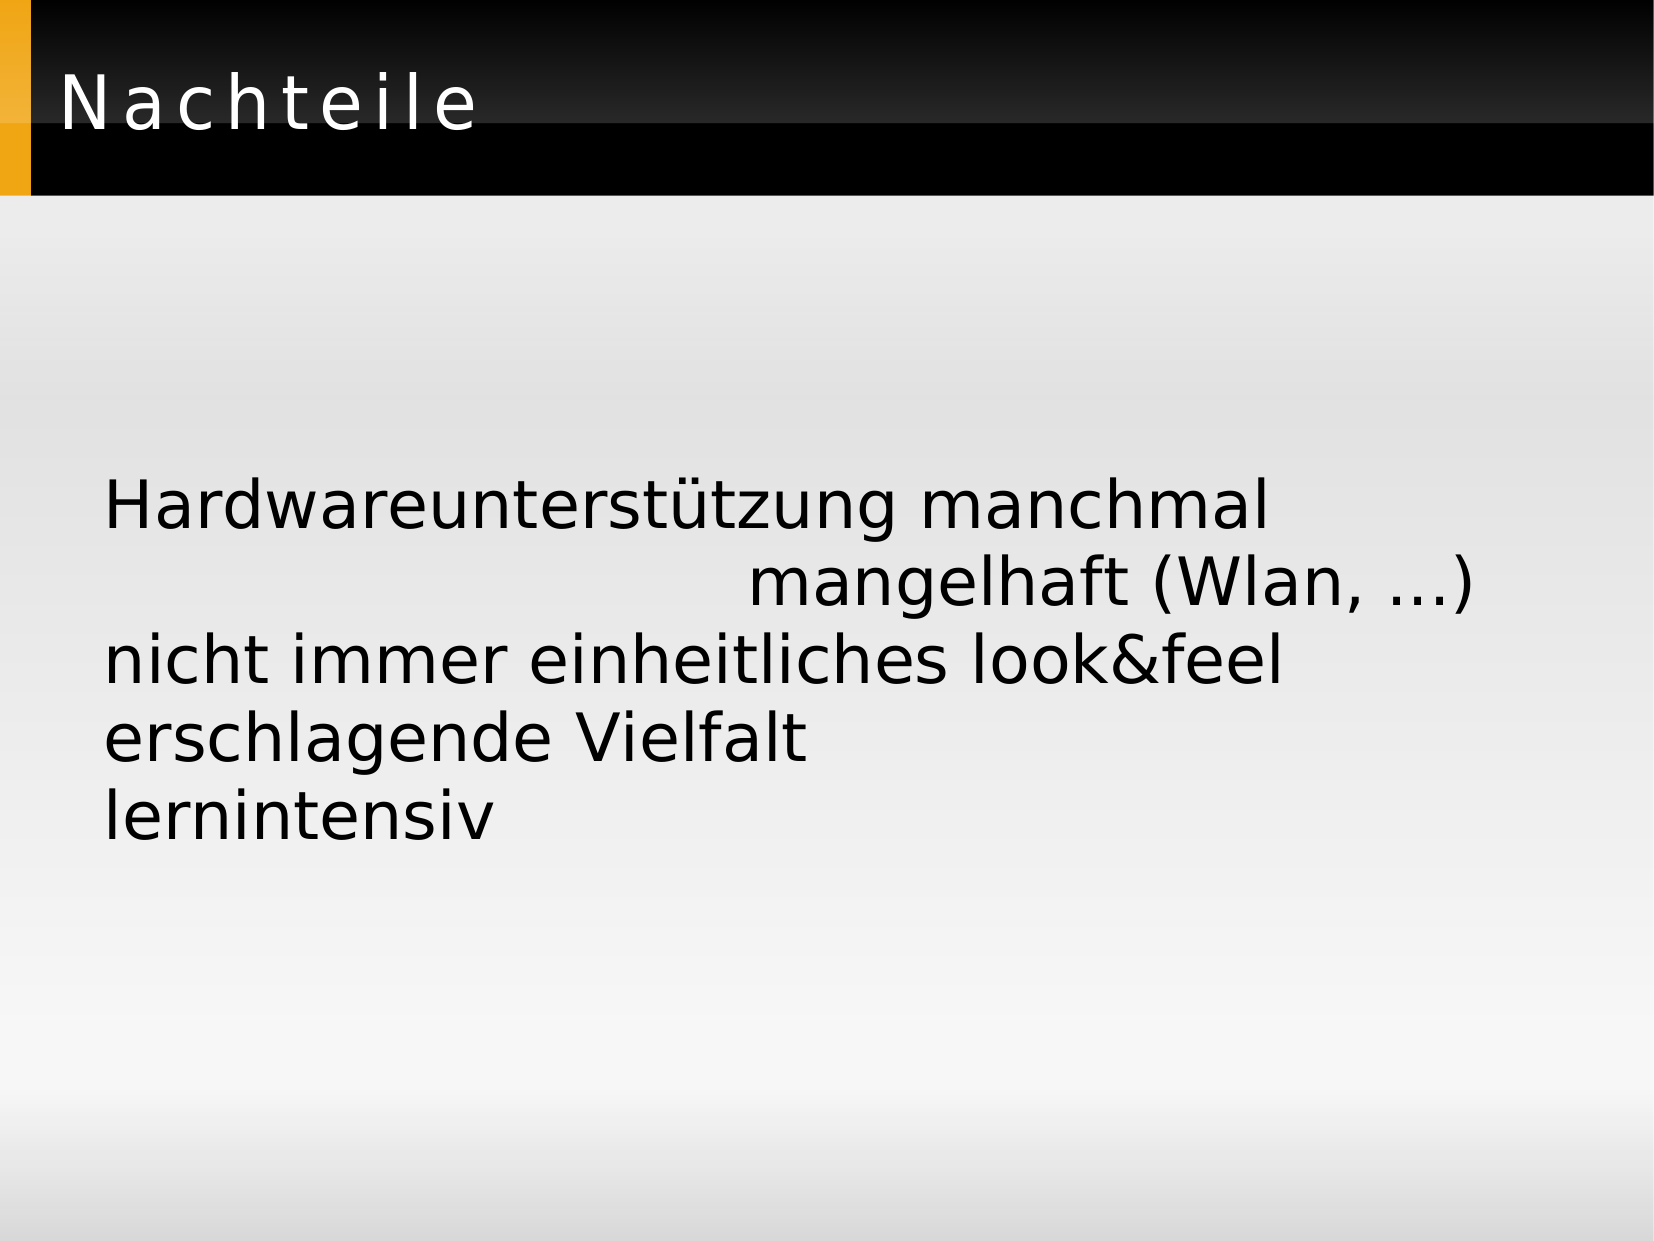

# Nachteile
 Hardwareunterstützung manchmal
									mangelhaft (Wlan, ...)
 nicht immer einheitliches look&feel
 erschlagende Vielfalt
 lernintensiv